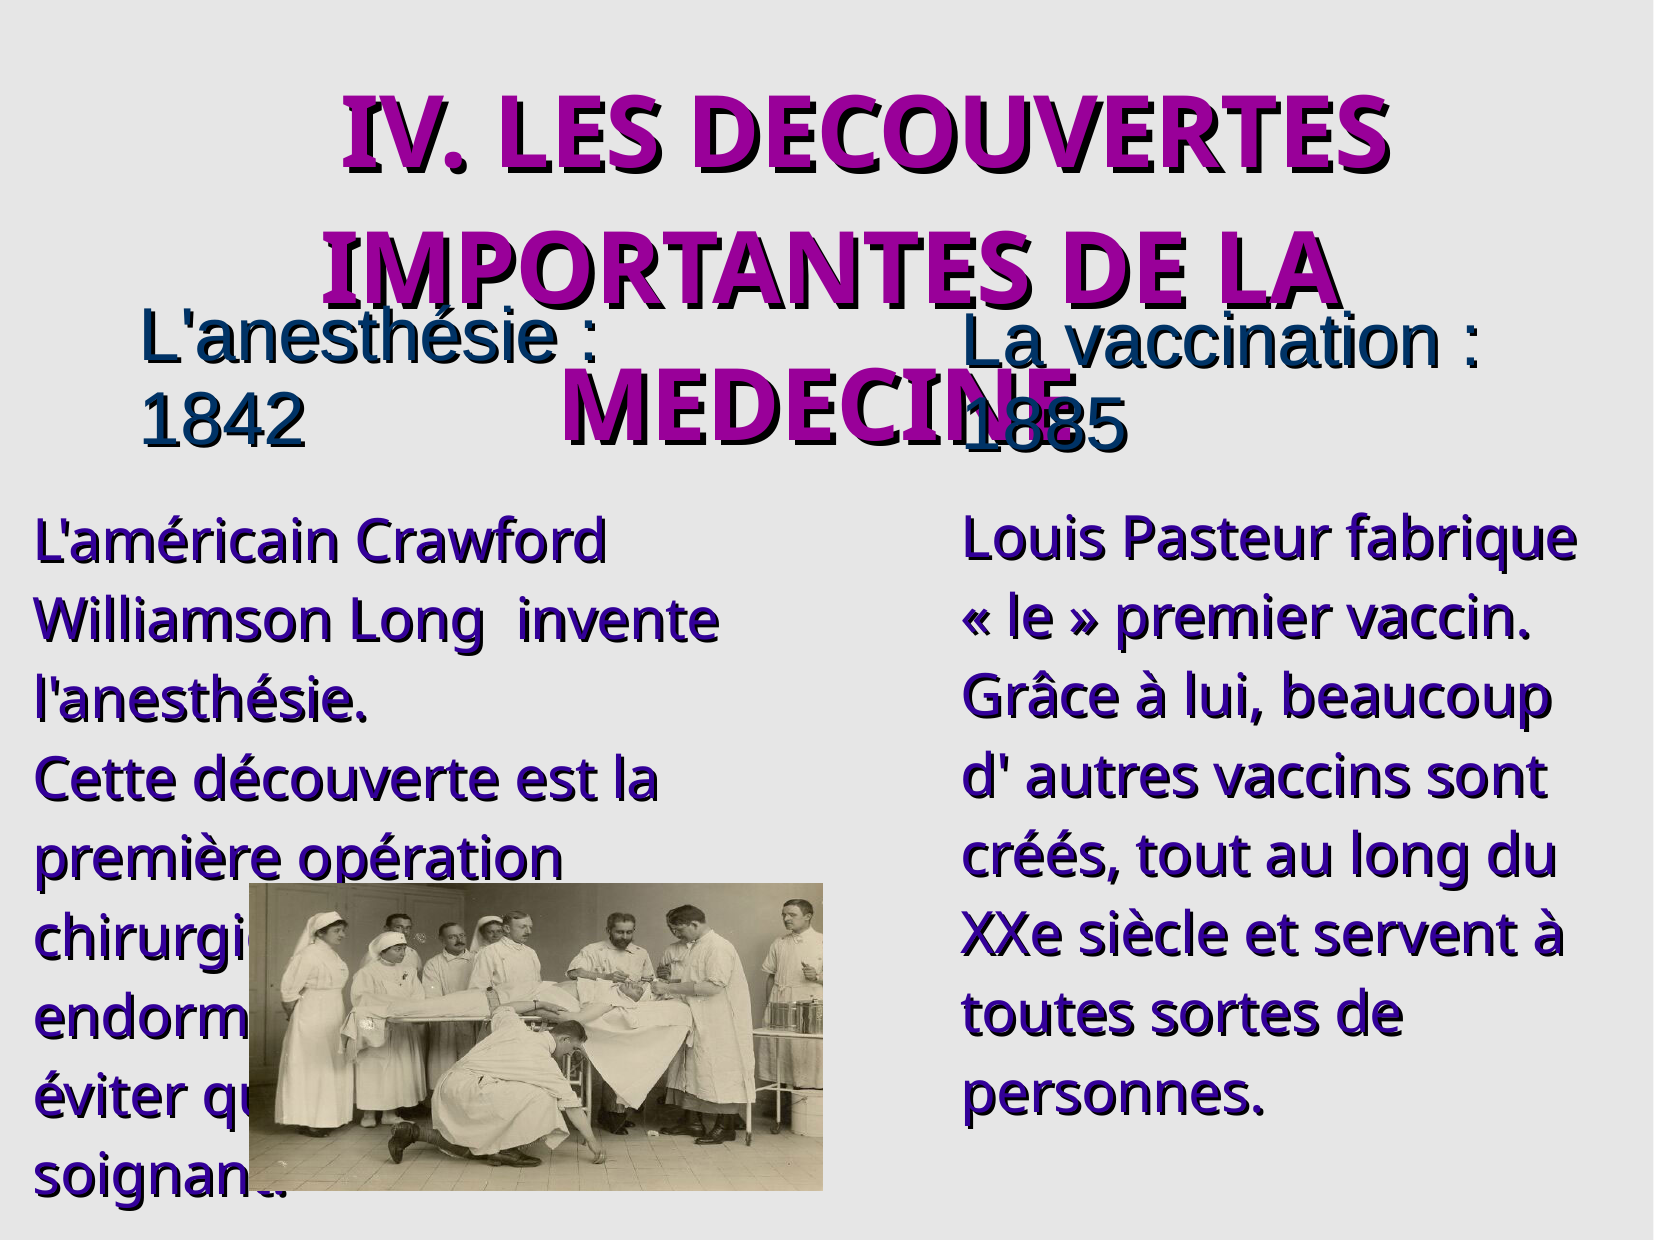

#
 IV. LES DECOUVERTES IMPORTANTES DE LA MEDECINE
L'anesthésie : 1842
La vaccination : 1885
Louis Pasteur fabrique « le » premier vaccin. Grâce à lui, beaucoup d' autres vaccins sont créés, tout au long du XXe siècle et servent à toutes sortes de personnes.
L'américain Crawford Williamson Long invente l'anesthésie.
Cette découverte est la première opération chirurgicale et sert à endormir le patient pour éviter qu il souffre en le soignant.